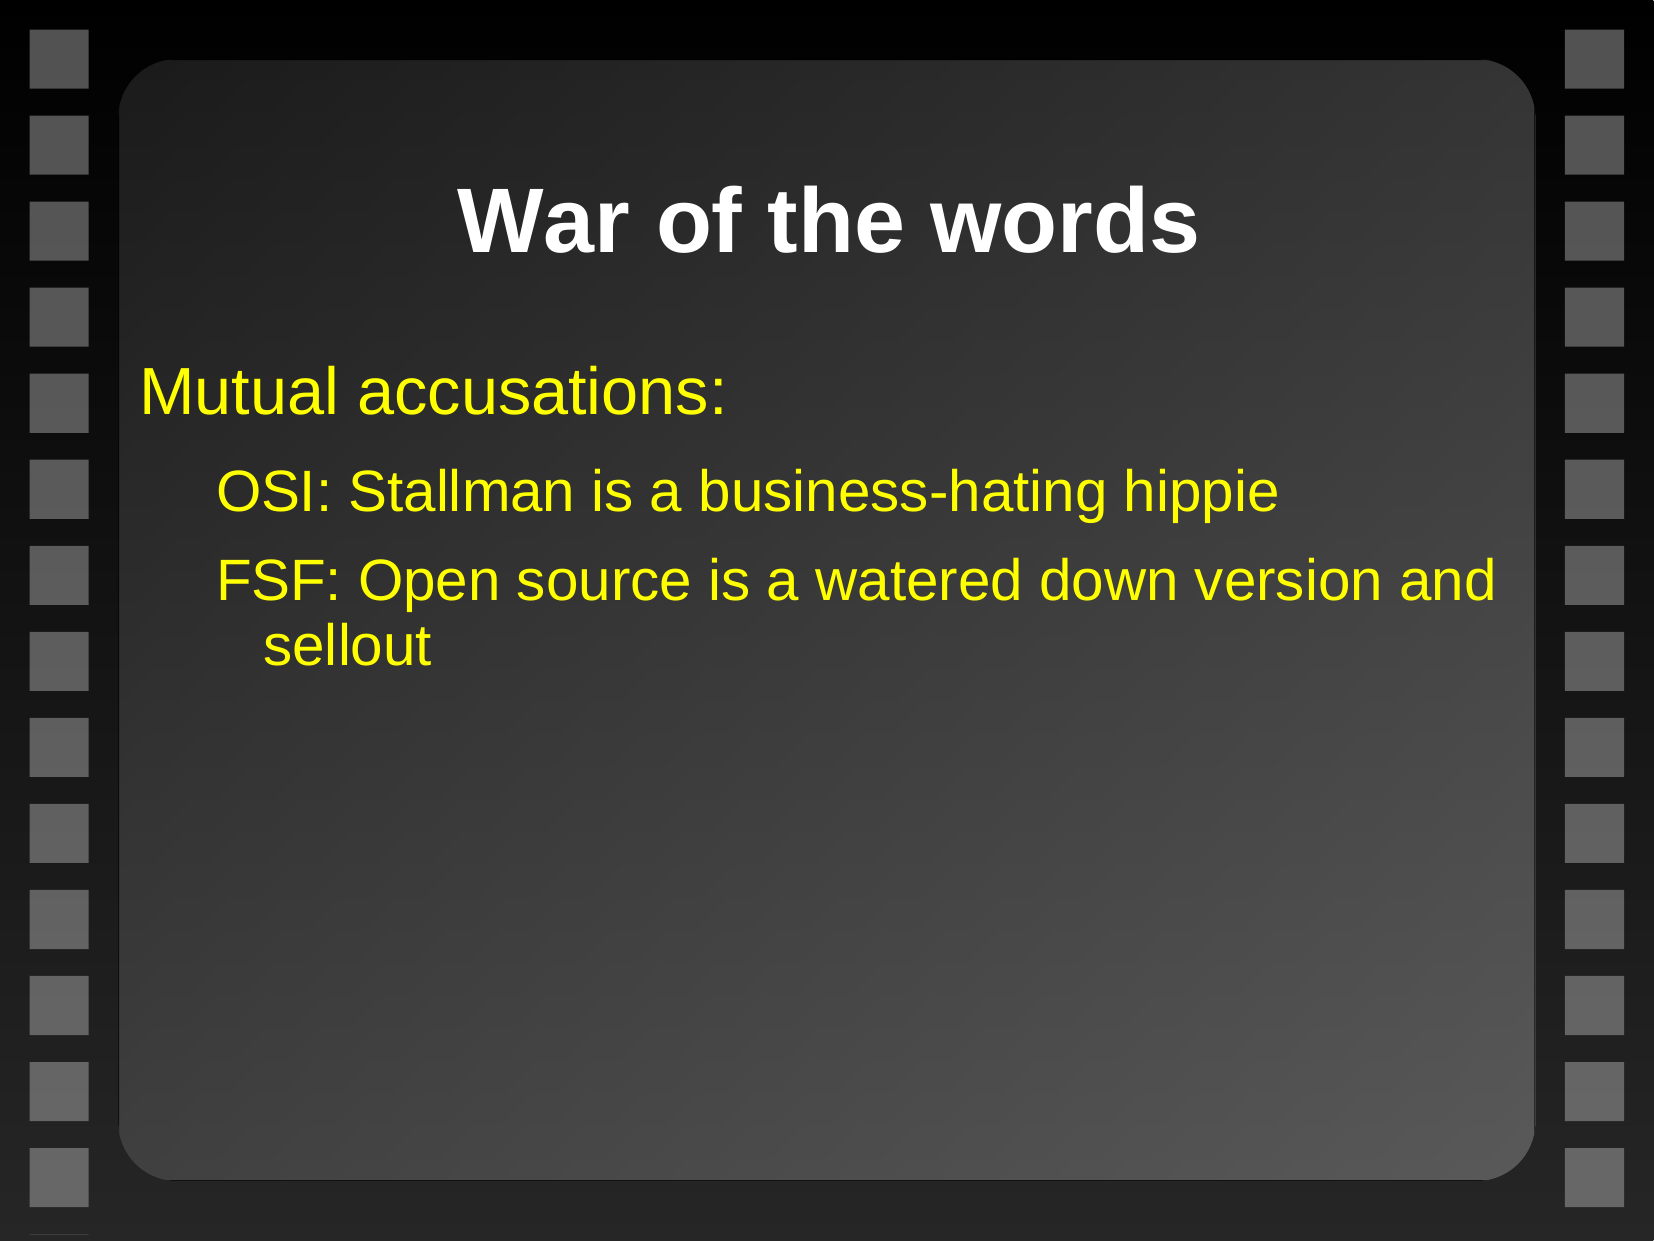

# War of the words
Mutual accusations:
OSI: Stallman is a business-hating hippie
FSF: Open source is a watered down version and sellout